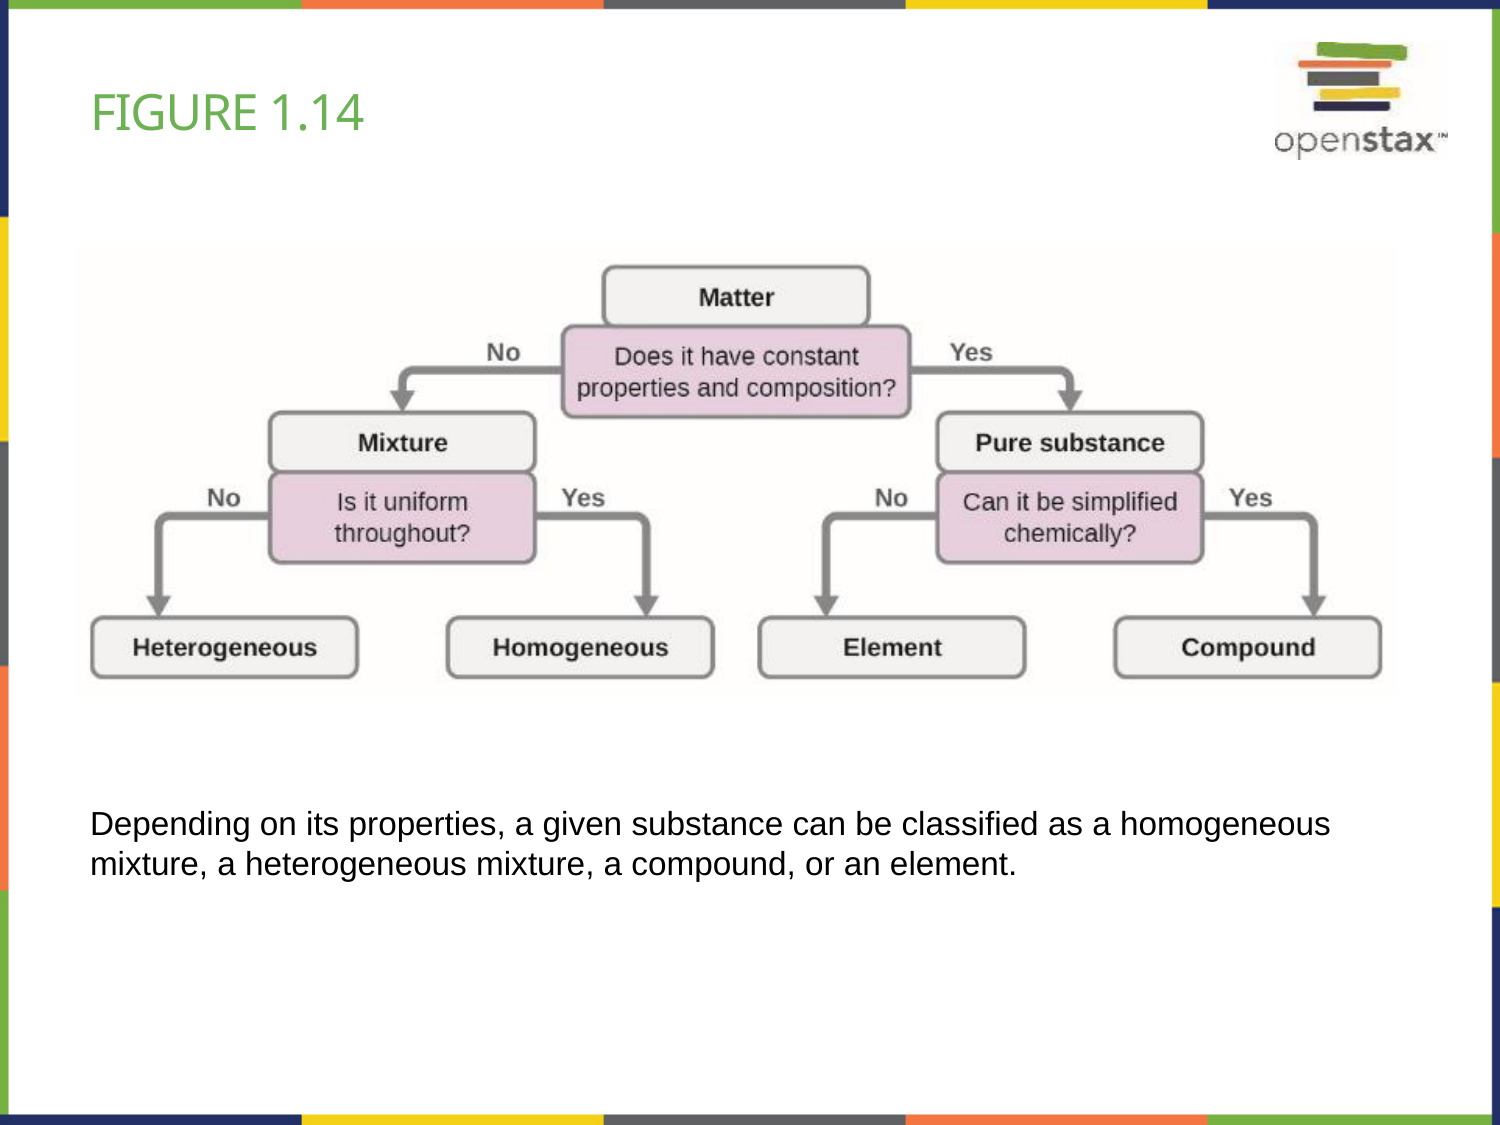

# Figure 1.14
Depending on its properties, a given substance can be classified as a homogeneous mixture, a heterogeneous mixture, a compound, or an element.